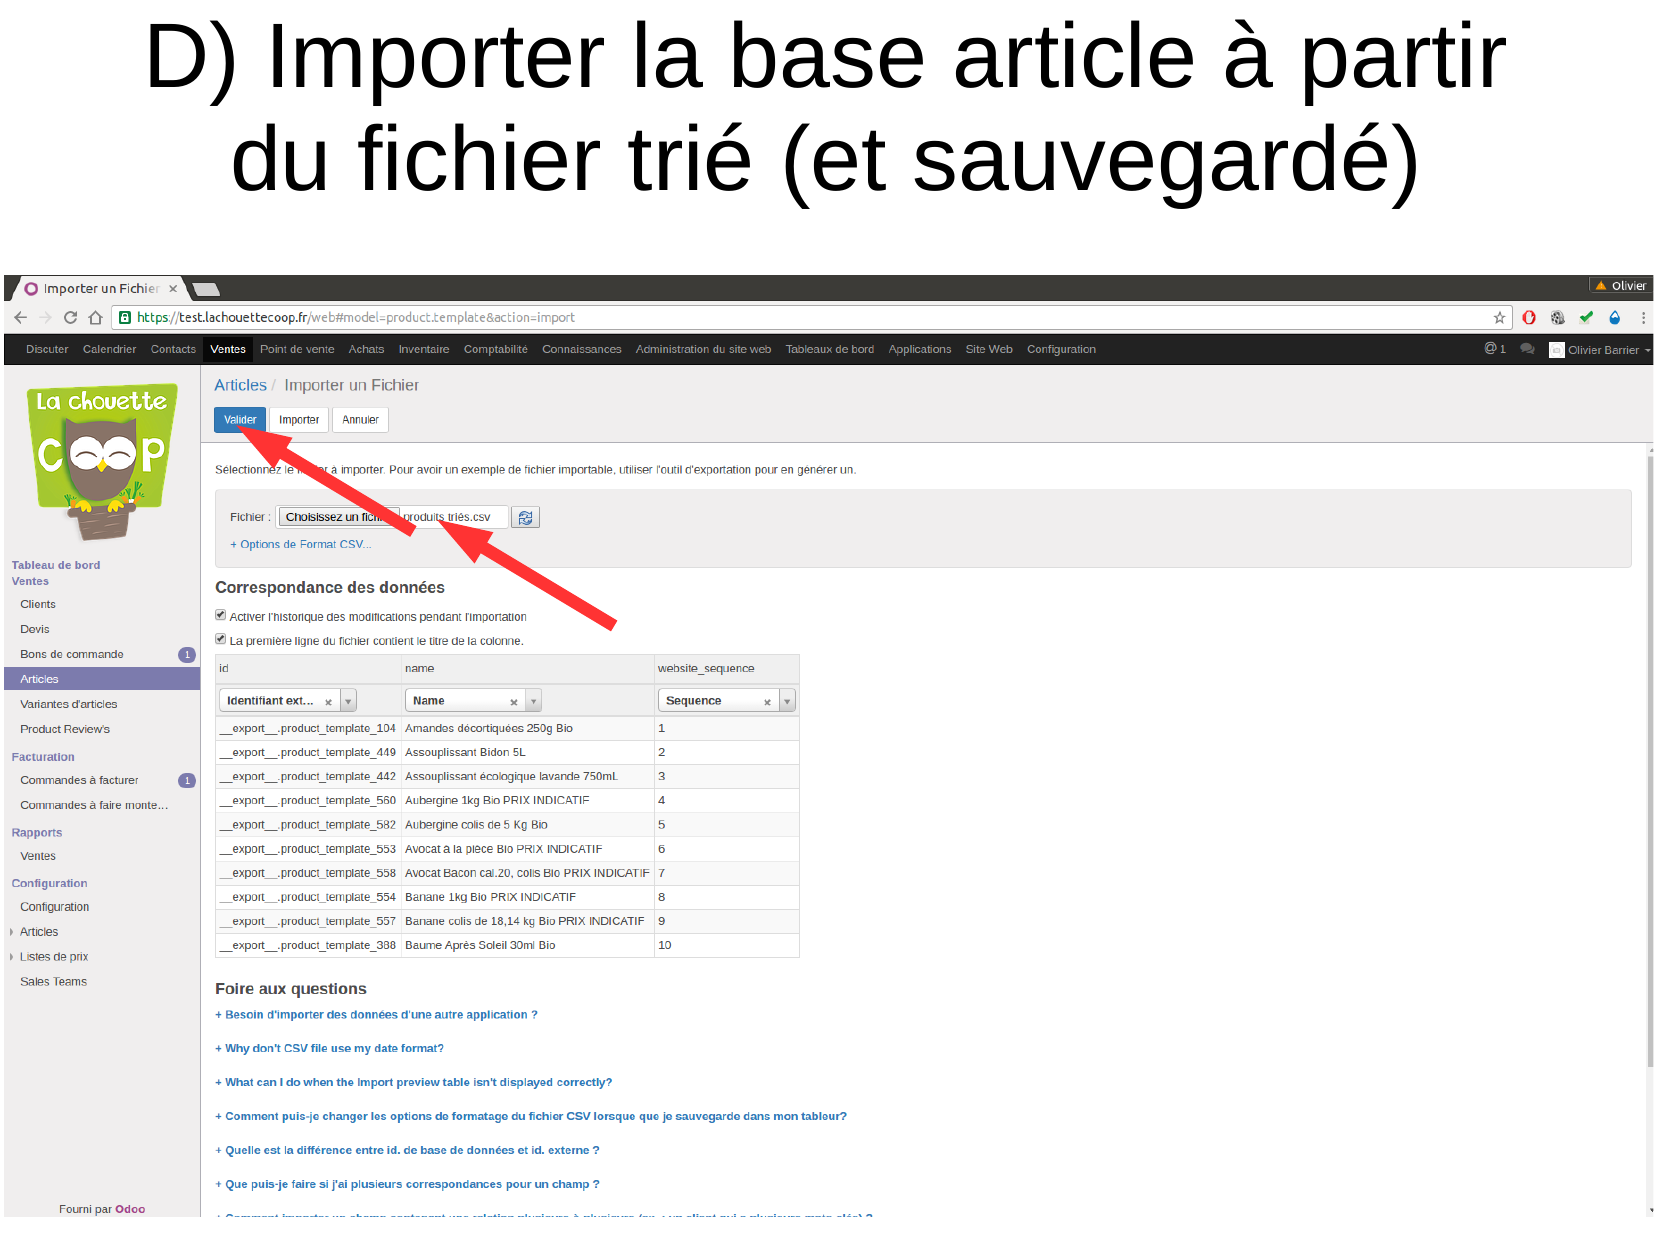

# D) Importer la base article à partir du fichier trié (et sauvegardé)